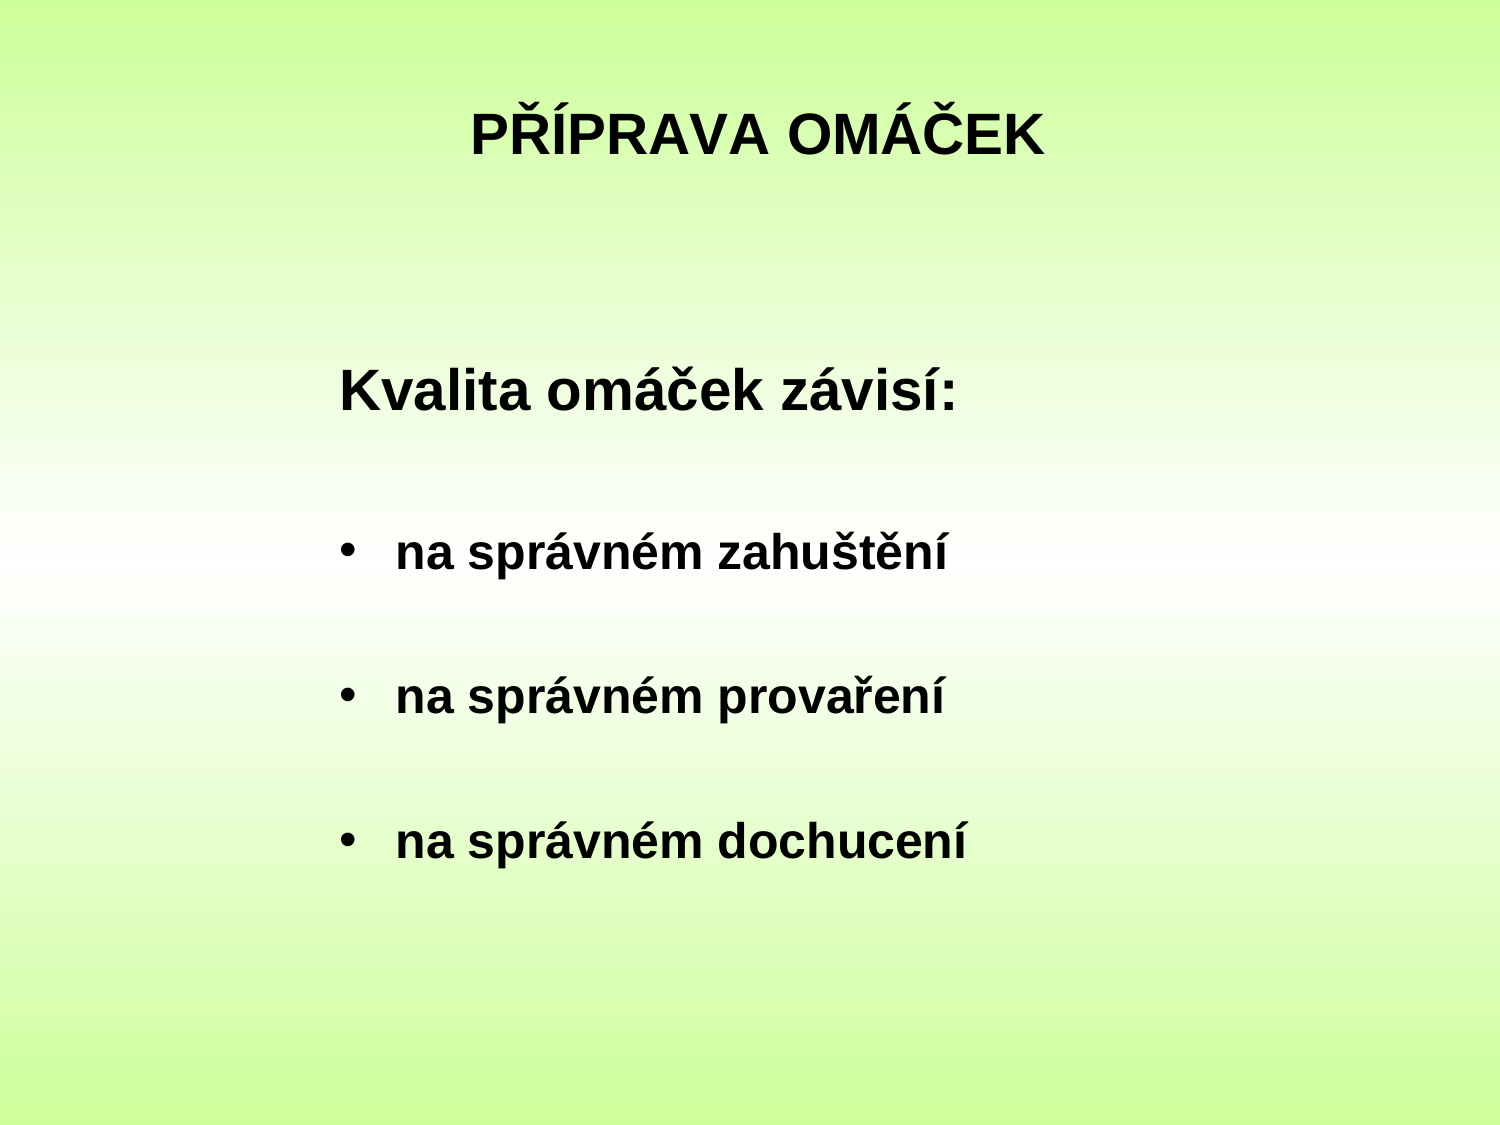

# PŘÍPRAVA OMÁČEK
Kvalita omáček závisí:
na správném zahuštění
na správném provaření
na správném dochucení